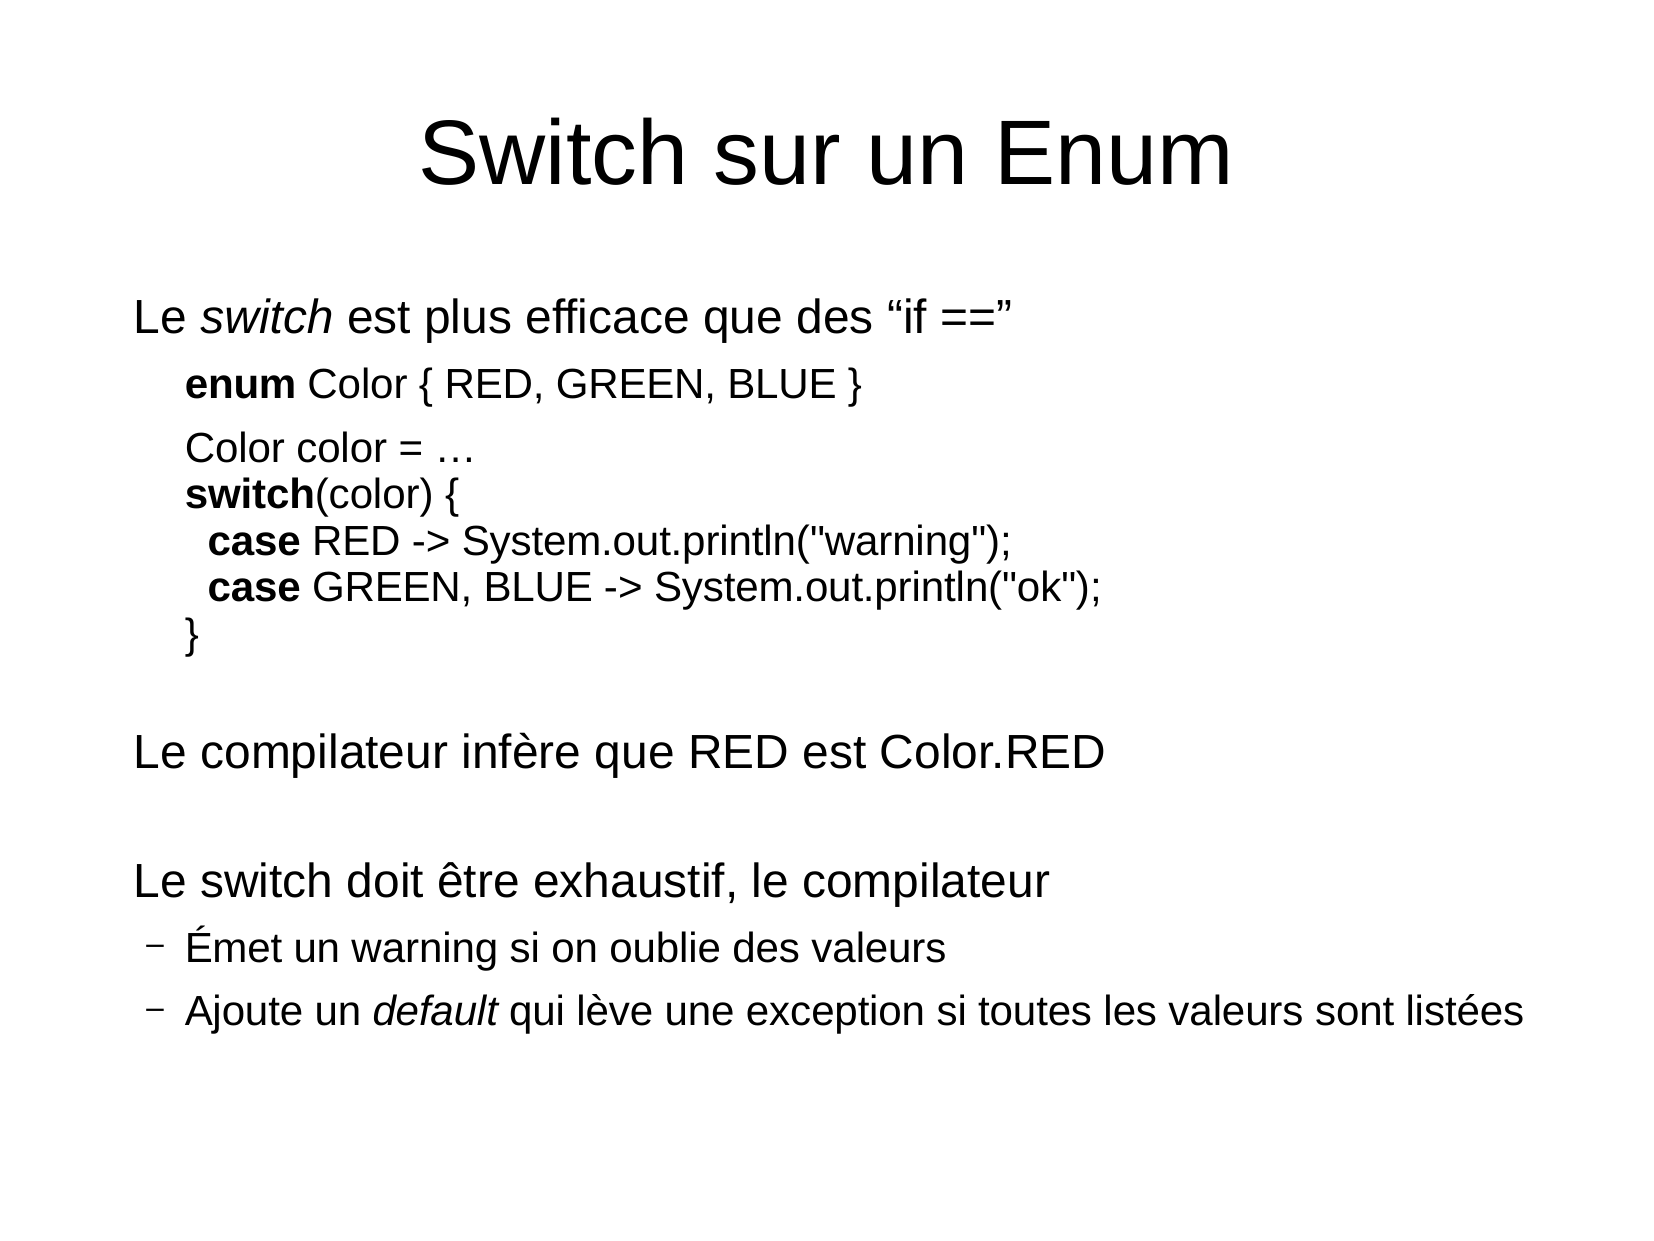

# Switch sur un Enum
Le switch est plus efficace que des “if ==”
enum Color { RED, GREEN, BLUE }
Color color = …
switch(color) {
 case RED -> System.out.println("warning");
 case GREEN, BLUE -> System.out.println("ok");
}
Le compilateur infère que RED est Color.RED
Le switch doit être exhaustif, le compilateur
Émet un warning si on oublie des valeurs
Ajoute un default qui lève une exception si toutes les valeurs sont listées